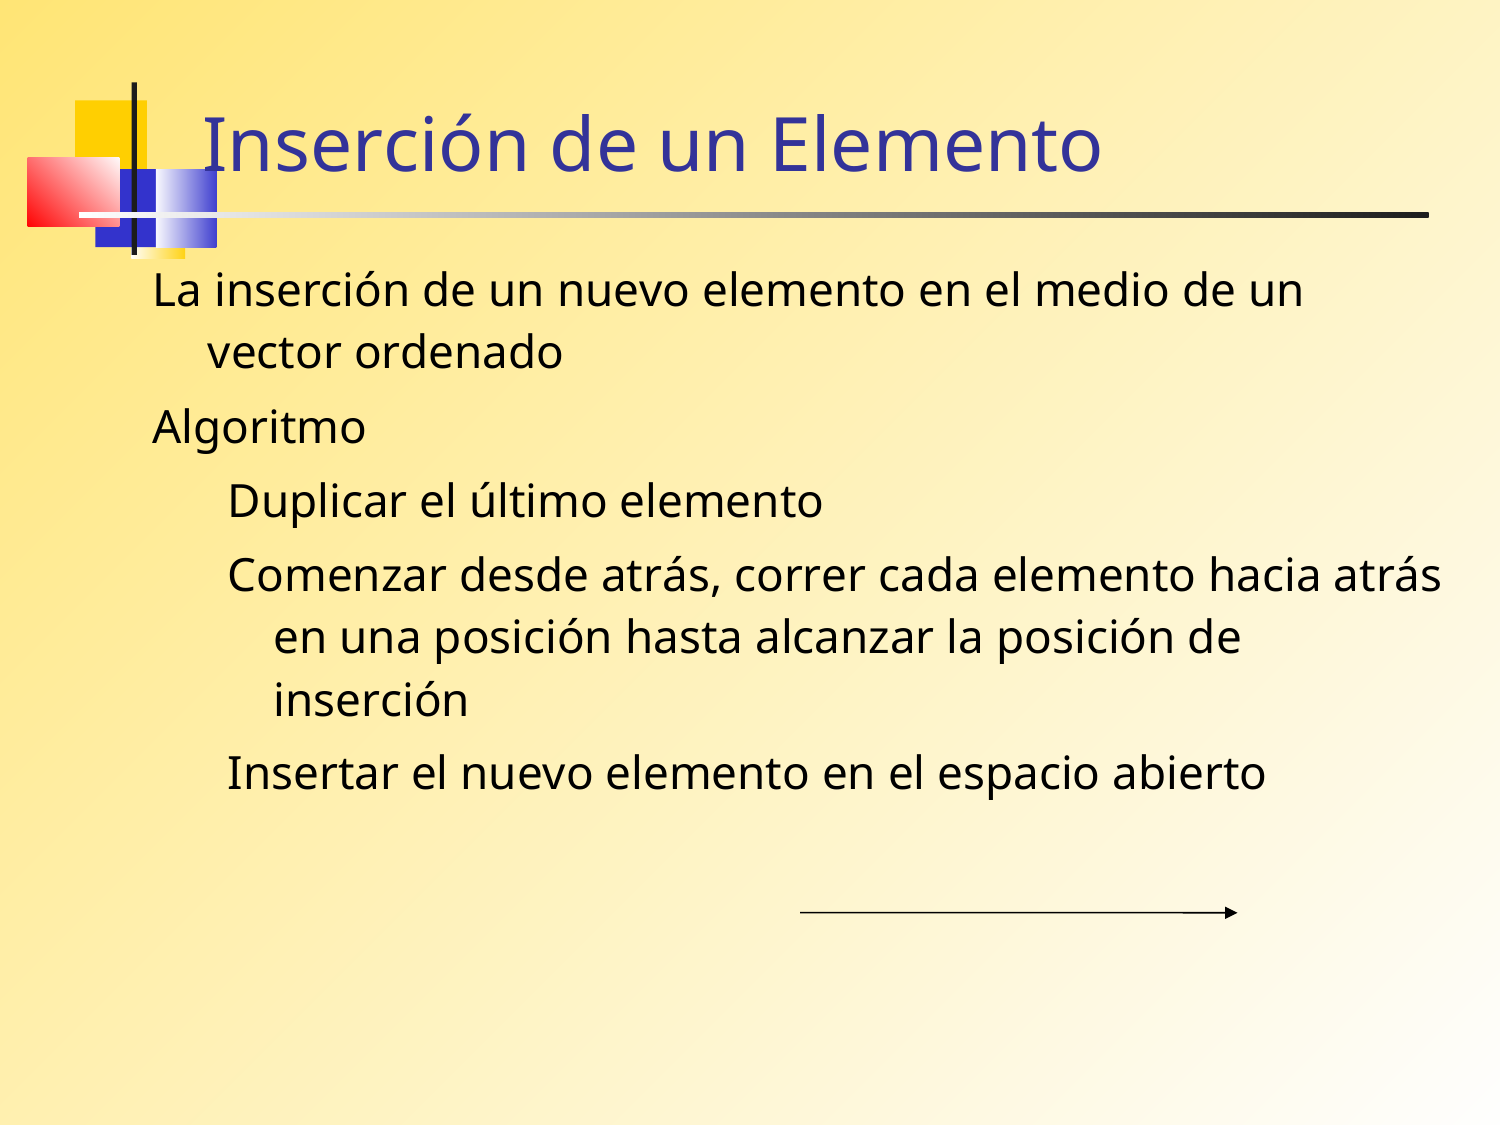

# Inserción de un Elemento
La inserción de un nuevo elemento en el medio de un vector ordenado
Algoritmo
Duplicar el último elemento
Comenzar desde atrás, correr cada elemento hacia atrás en una posición hasta alcanzar la posición de inserción
Insertar el nuevo elemento en el espacio abierto